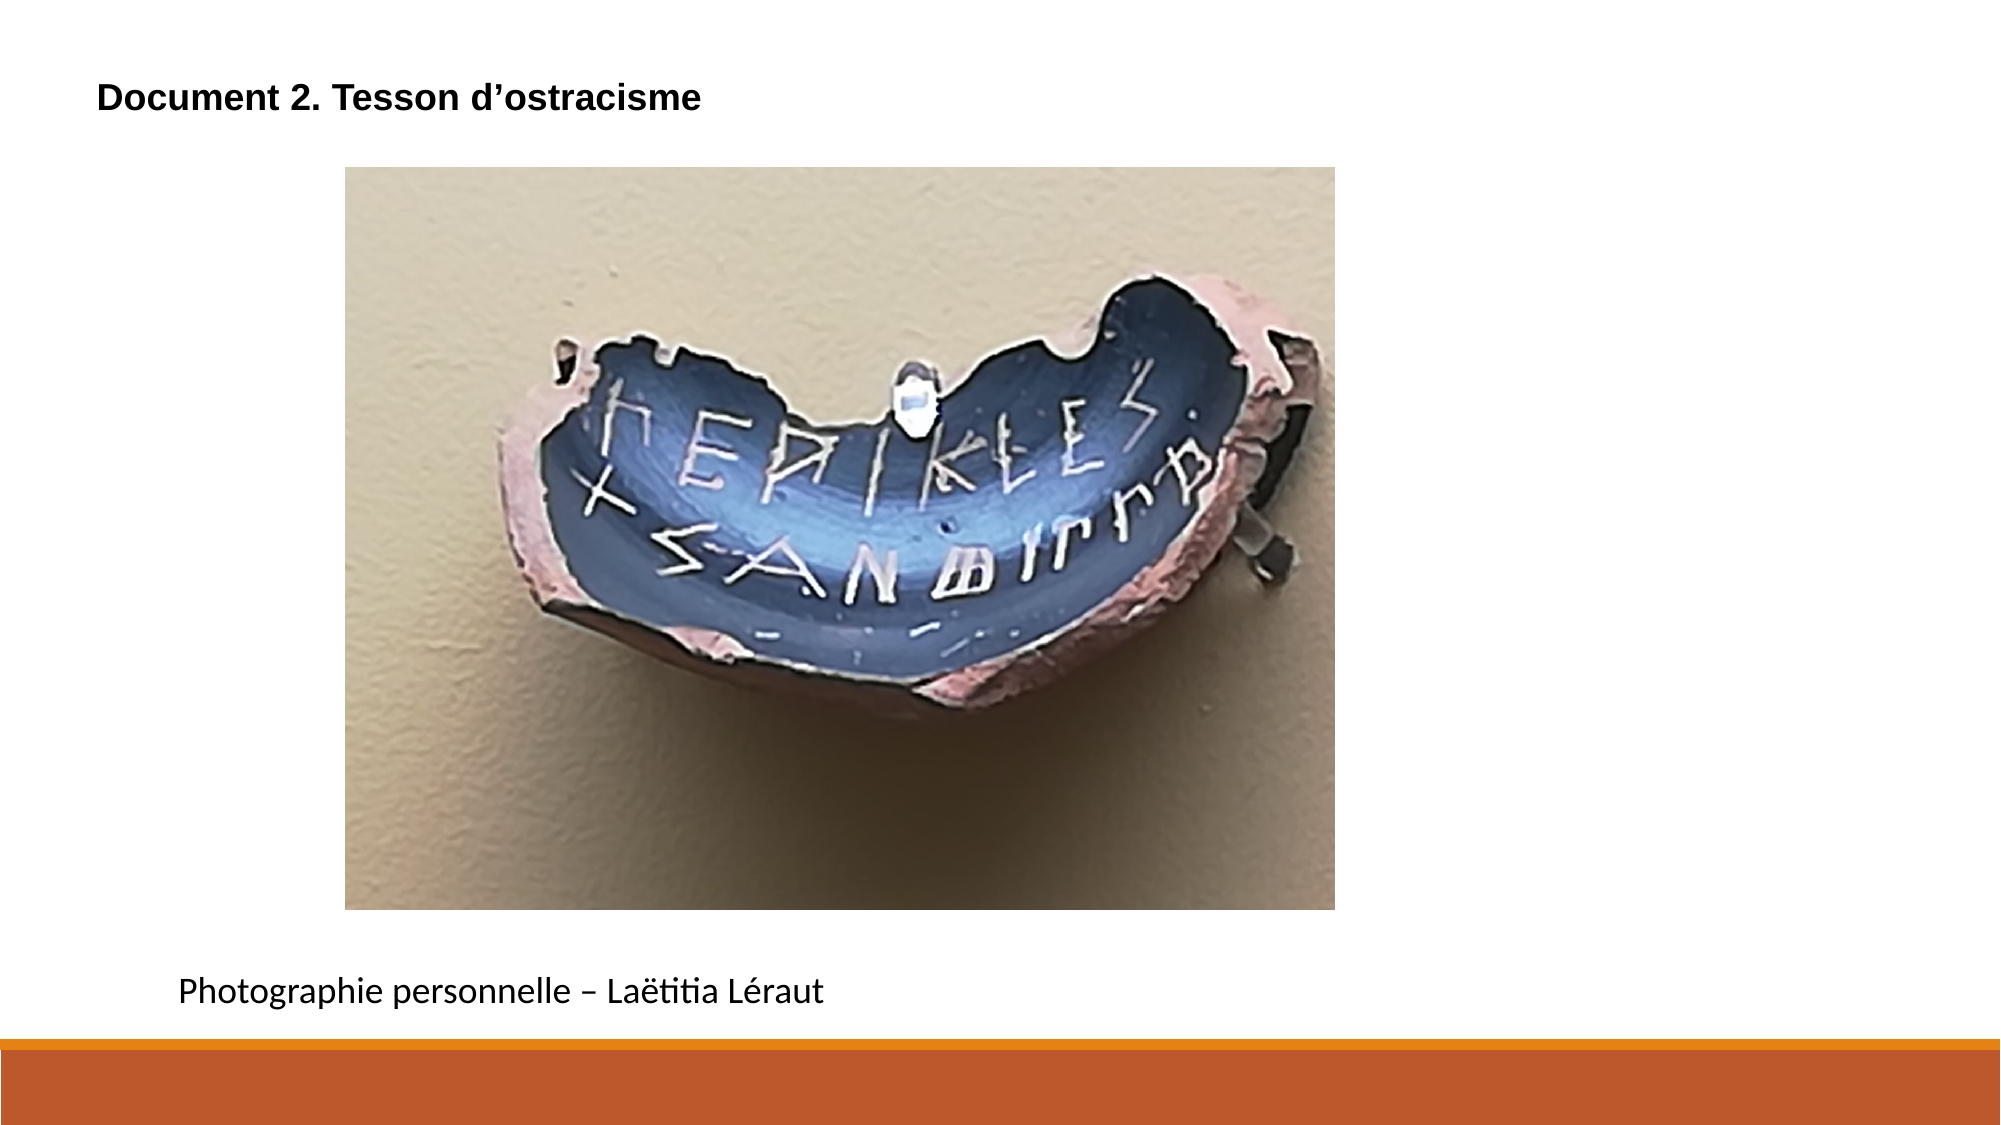

Document 2. Tesson d’ostracisme
Photographie personnelle – Laëtitia Léraut